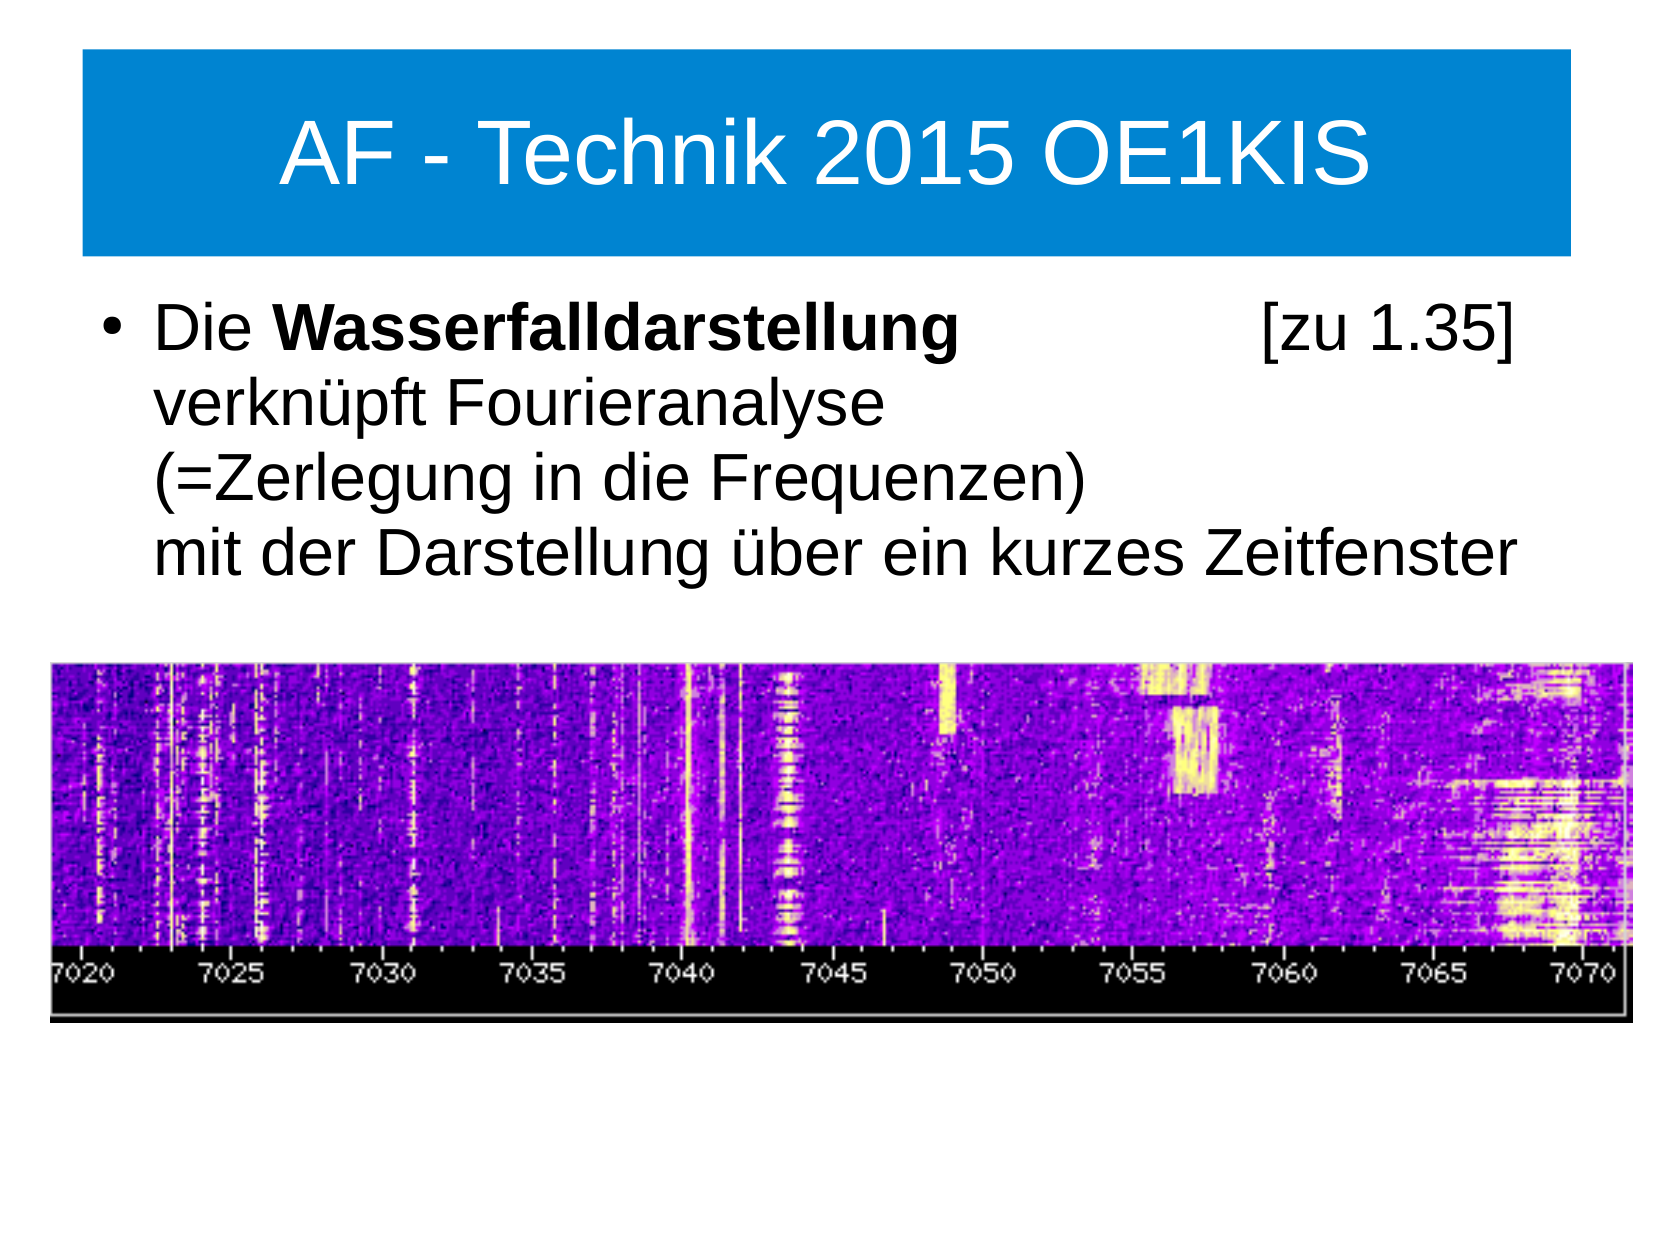

# AF - Technik 2015 OE1KIS
Die Wasserfalldarstellung 				[zu 1.35]
verknüpft Fourieranalyse
(=Zerlegung in die Frequenzen)
mit der Darstellung über ein kurzes Zeitfenster